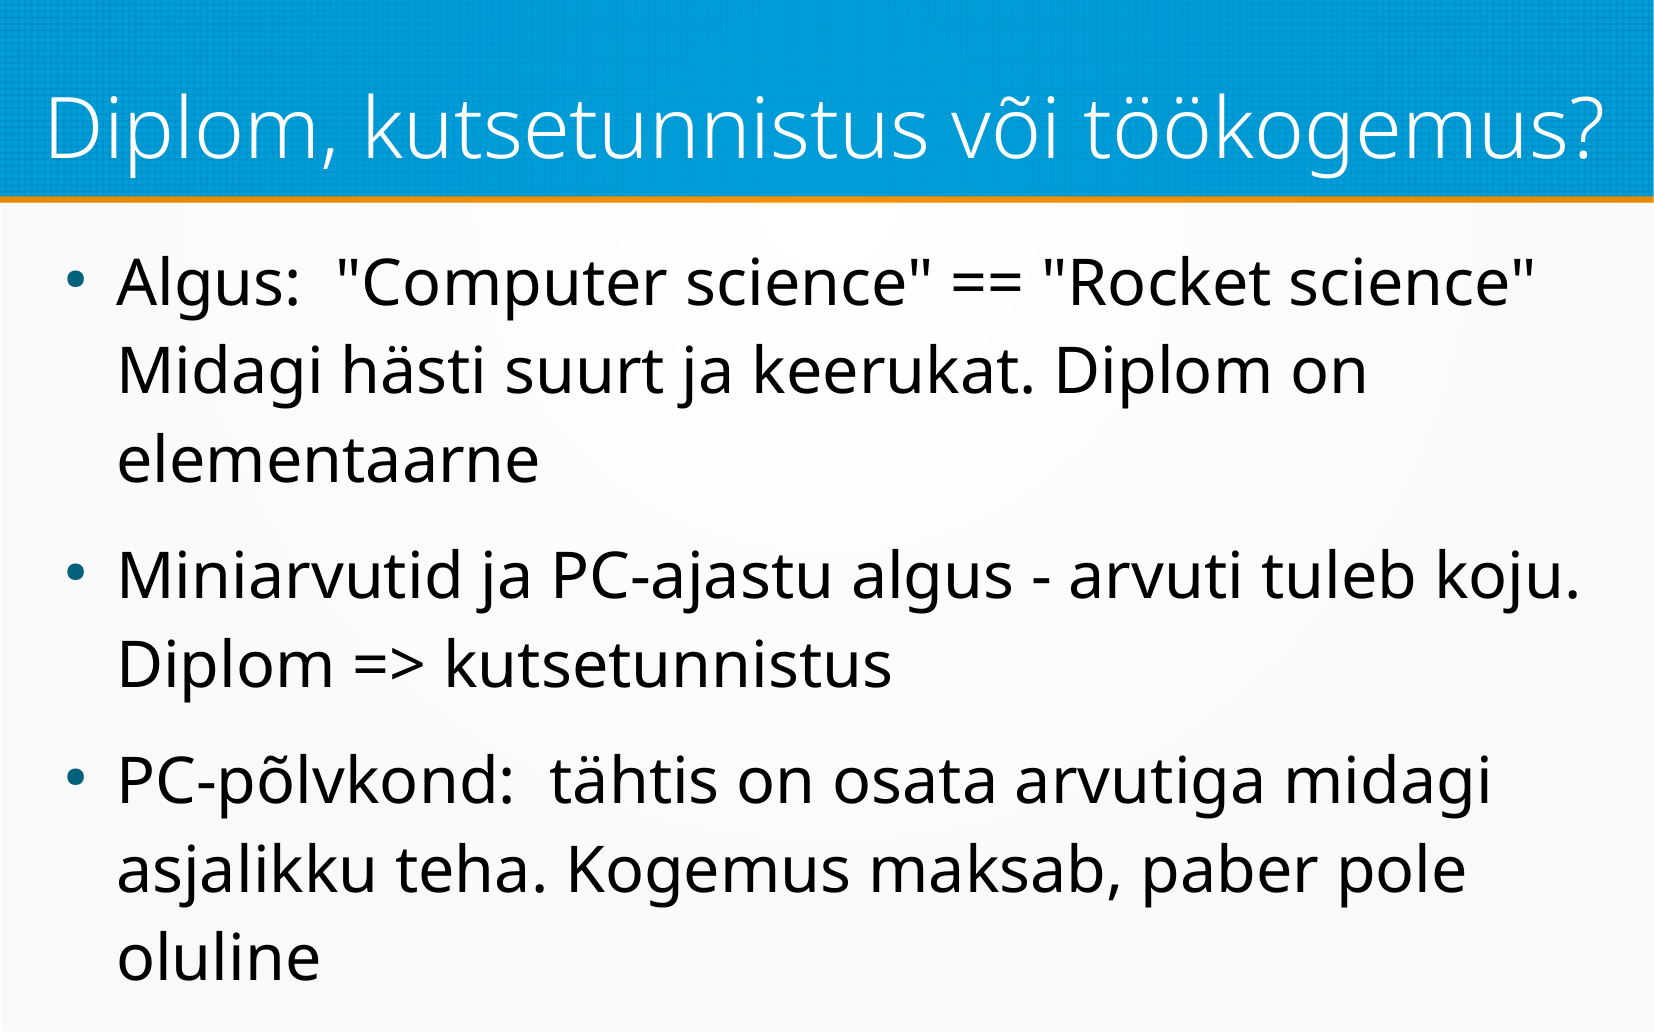

# Diplom, kutsetunnistus või töökogemus?
Algus: "Computer science" == "Rocket science" Midagi hästi suurt ja keerukat. Diplom on elementaarne
Miniarvutid ja PC-ajastu algus - arvuti tuleb koju. Diplom => kutsetunnistus
PC-põlvkond: tähtis on osata arvutiga midagi asjalikku teha. Kogemus maksab, paber pole oluline